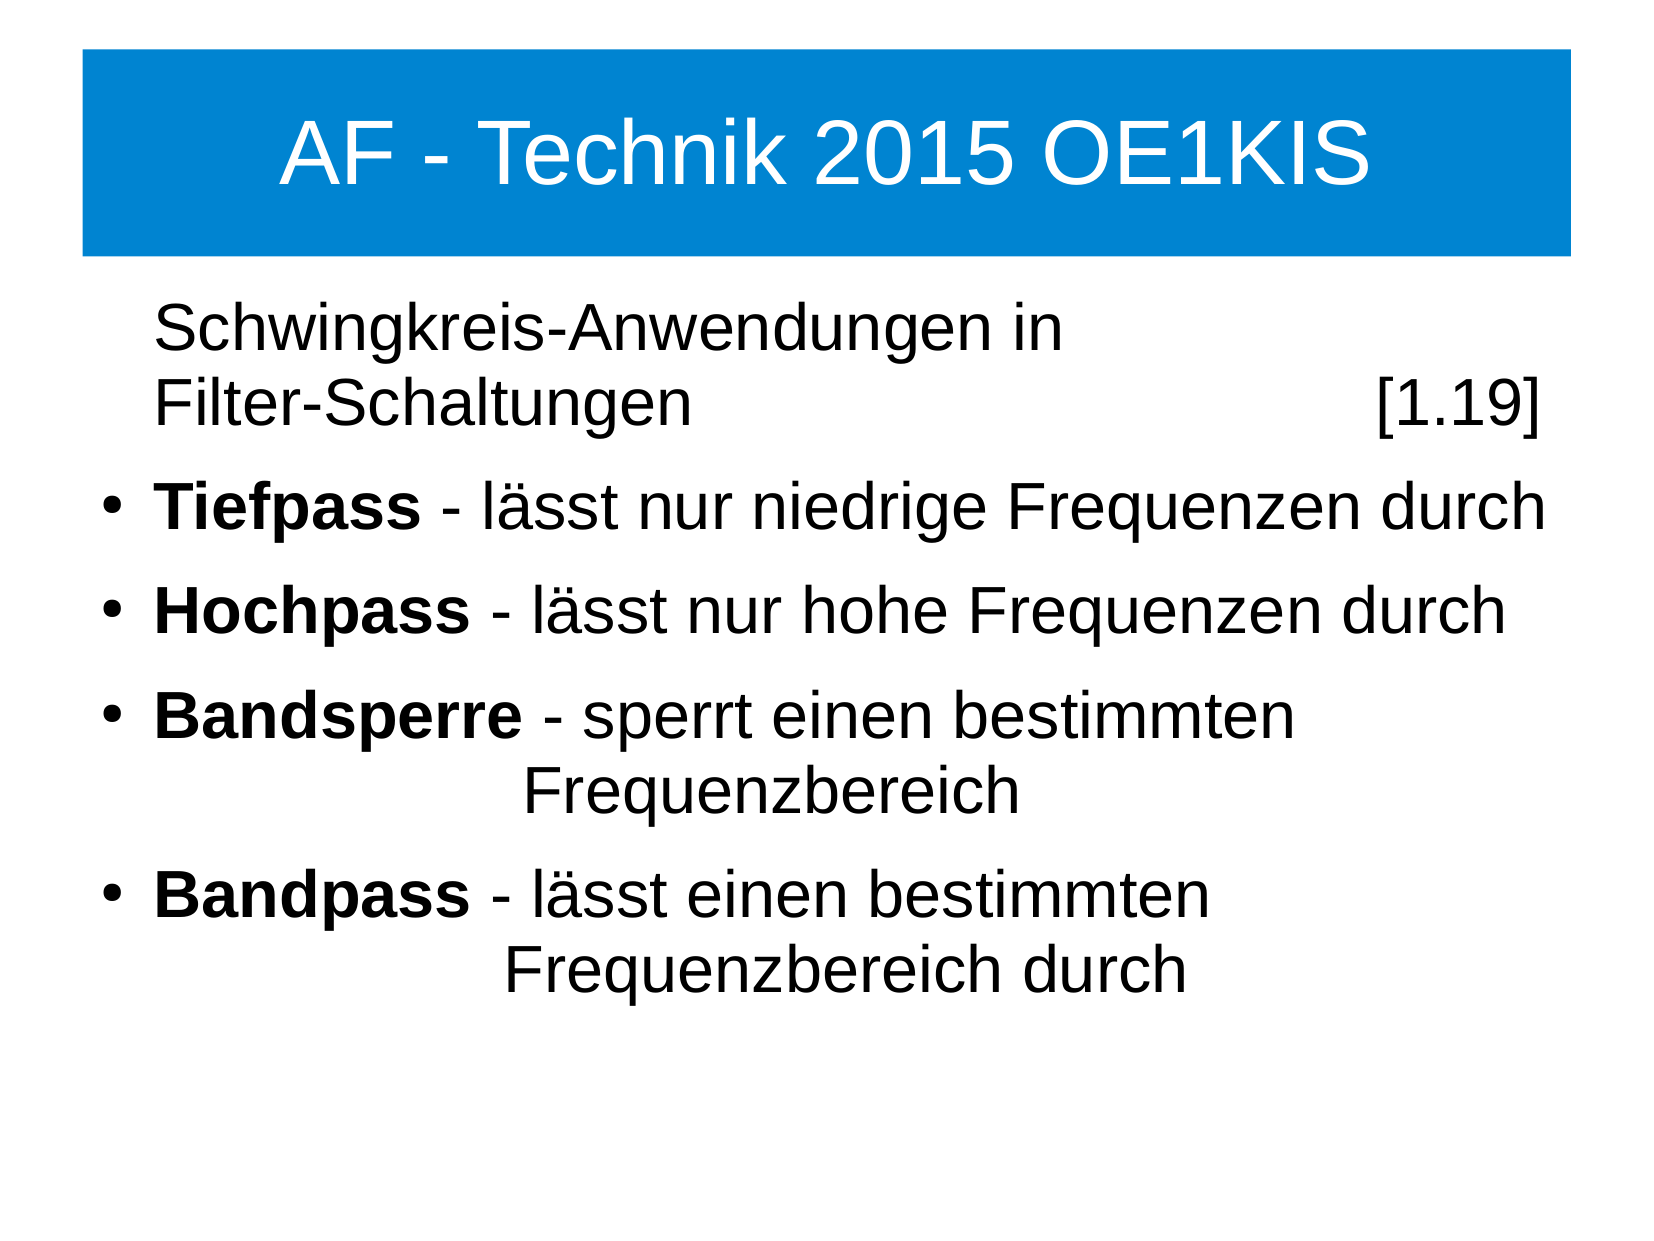

#
AF - Technik 2015 OE1KIS
Schwingkreis-Anwendungen in
Filter-Schaltungen [1.19]
Tiefpass - lässt nur niedrige Frequenzen durch
Hochpass - lässt nur hohe Frequenzen durch
Bandsperre - sperrt einen bestimmten
 Frequenzbereich
Bandpass - lässt einen bestimmten
 Frequenzbereich durch